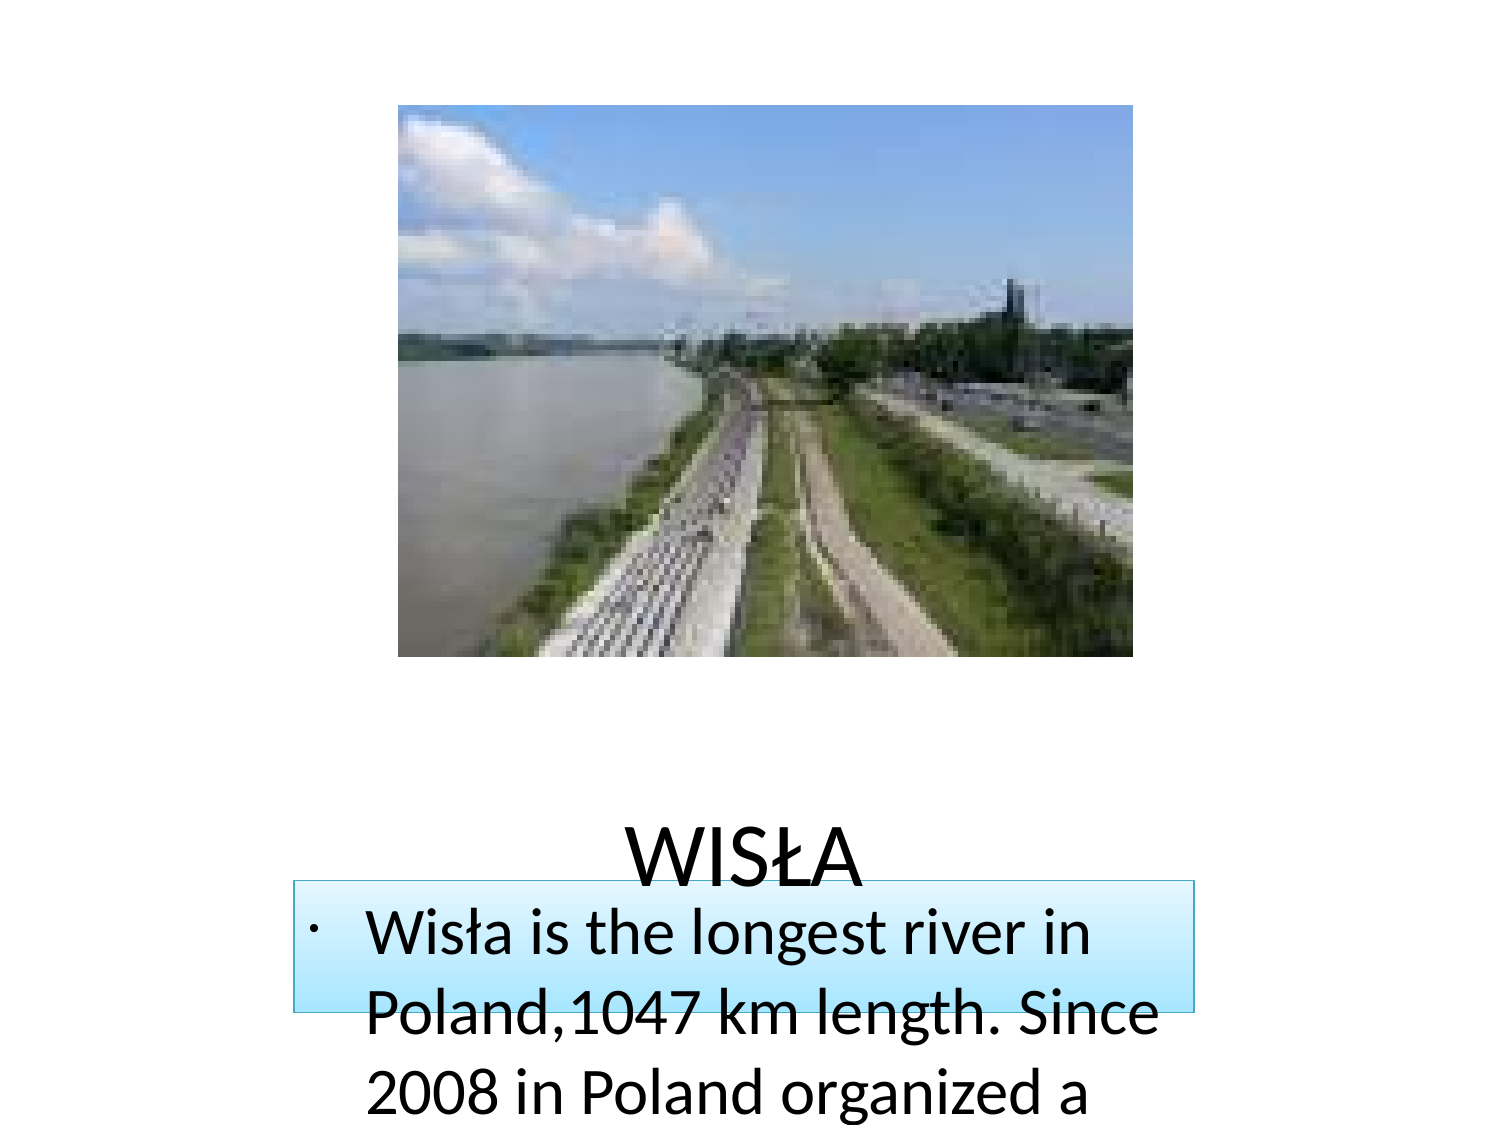

WISŁA
# Wisła is the longest river in Poland,1047 km length. Since 2008 in Poland organized a celebration of the Vistula ,the is to promote all forms of water activity